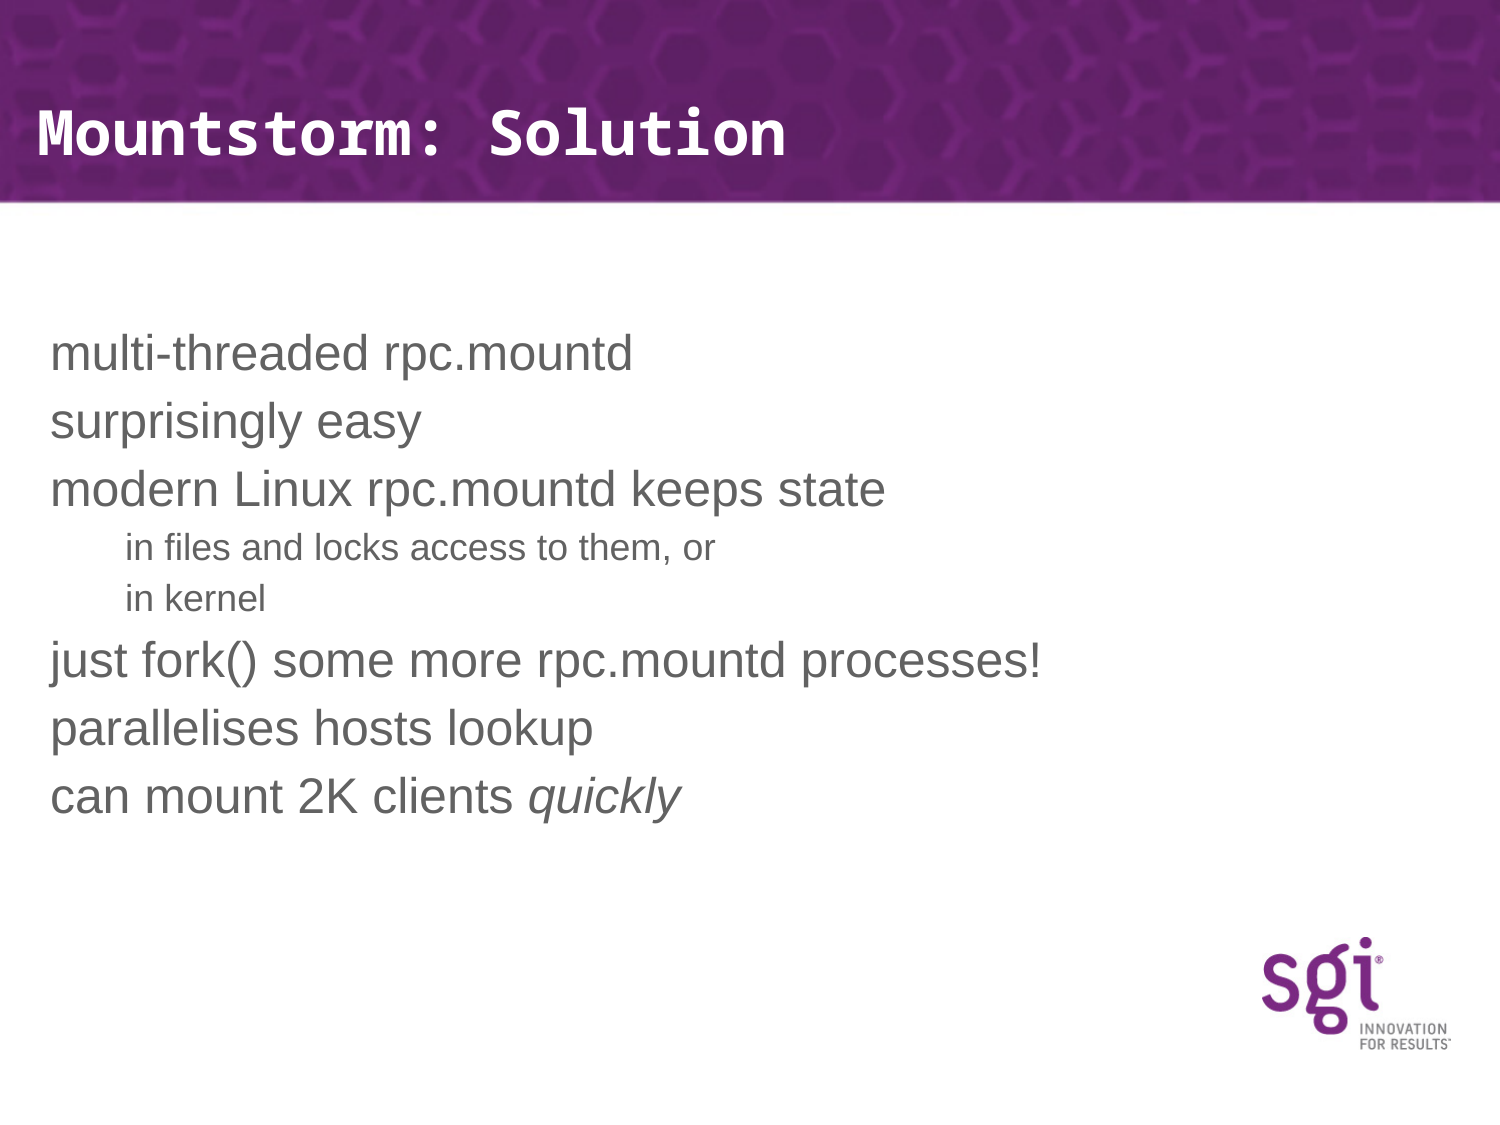

# Mountstorm: Solution
multi-threaded rpc.mountd
surprisingly easy
modern Linux rpc.mountd keeps state
in files and locks access to them, or
in kernel
just fork() some more rpc.mountd processes!
parallelises hosts lookup
can mount 2K clients quickly